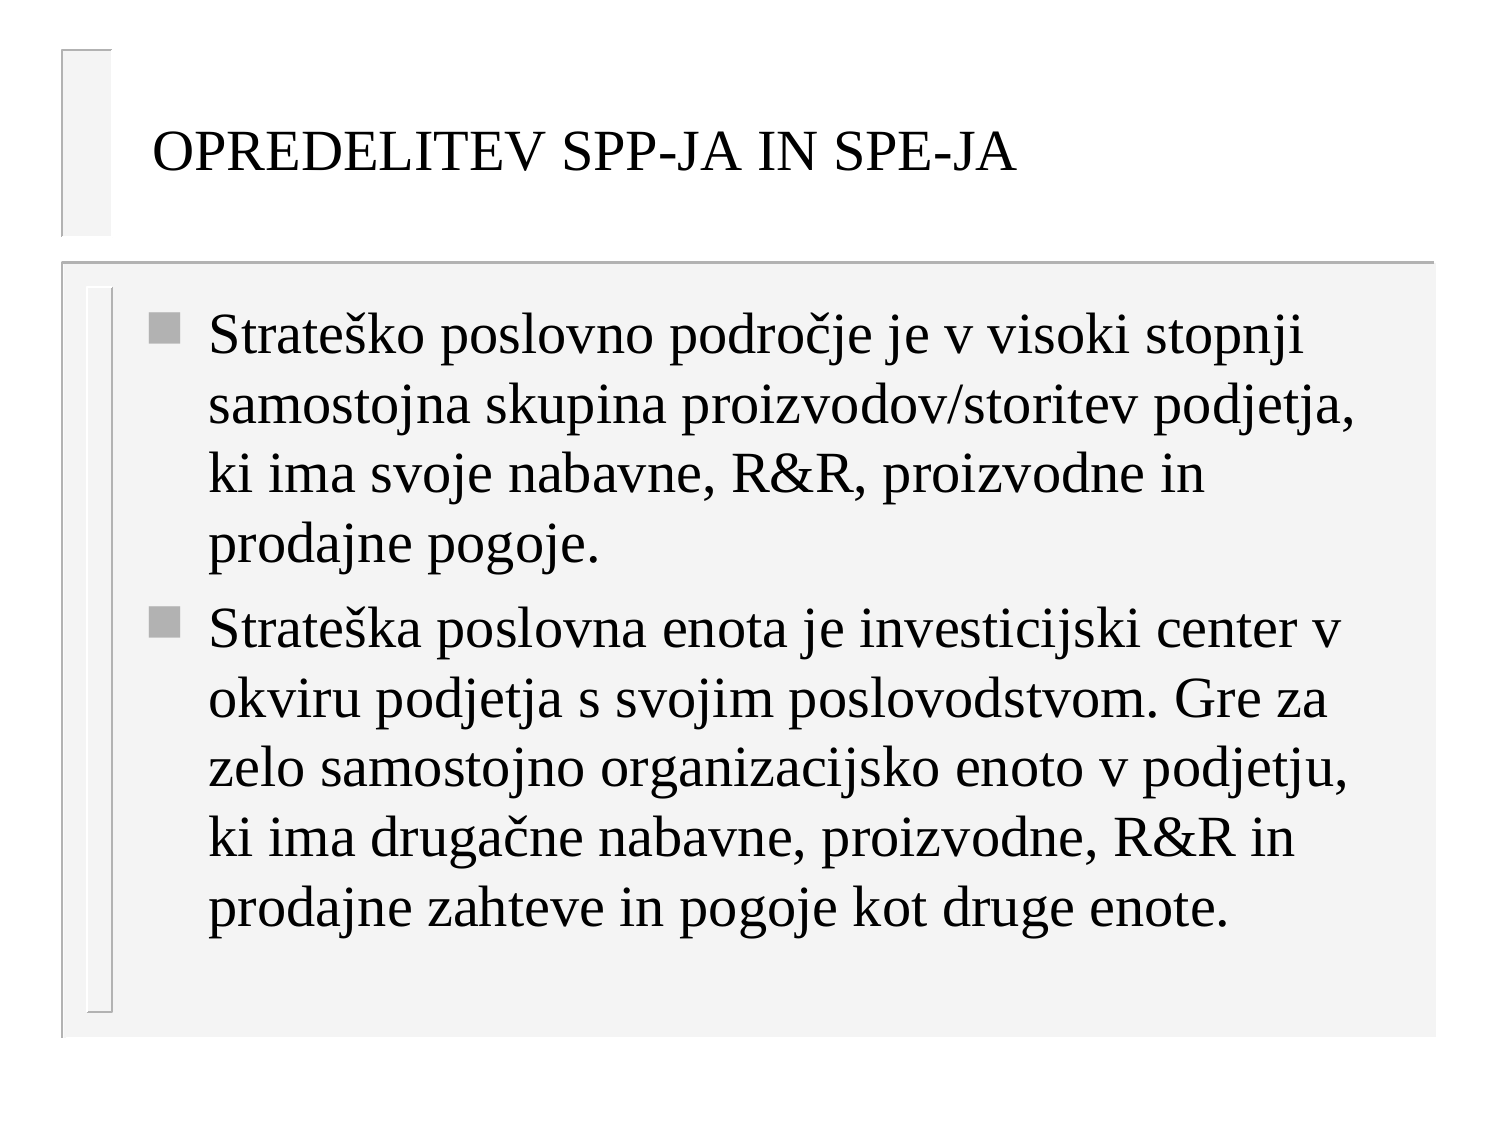

# OPREDELITEV SPP-JA IN SPE-JA
Strateško poslovno področje je v visoki stopnji samostojna skupina proizvodov/storitev podjetja, ki ima svoje nabavne, R&R, proizvodne in prodajne pogoje.
Strateška poslovna enota je investicijski center v okviru podjetja s svojim poslovodstvom. Gre za zelo samostojno organizacijsko enoto v podjetju, ki ima drugačne nabavne, proizvodne, R&R in prodajne zahteve in pogoje kot druge enote.